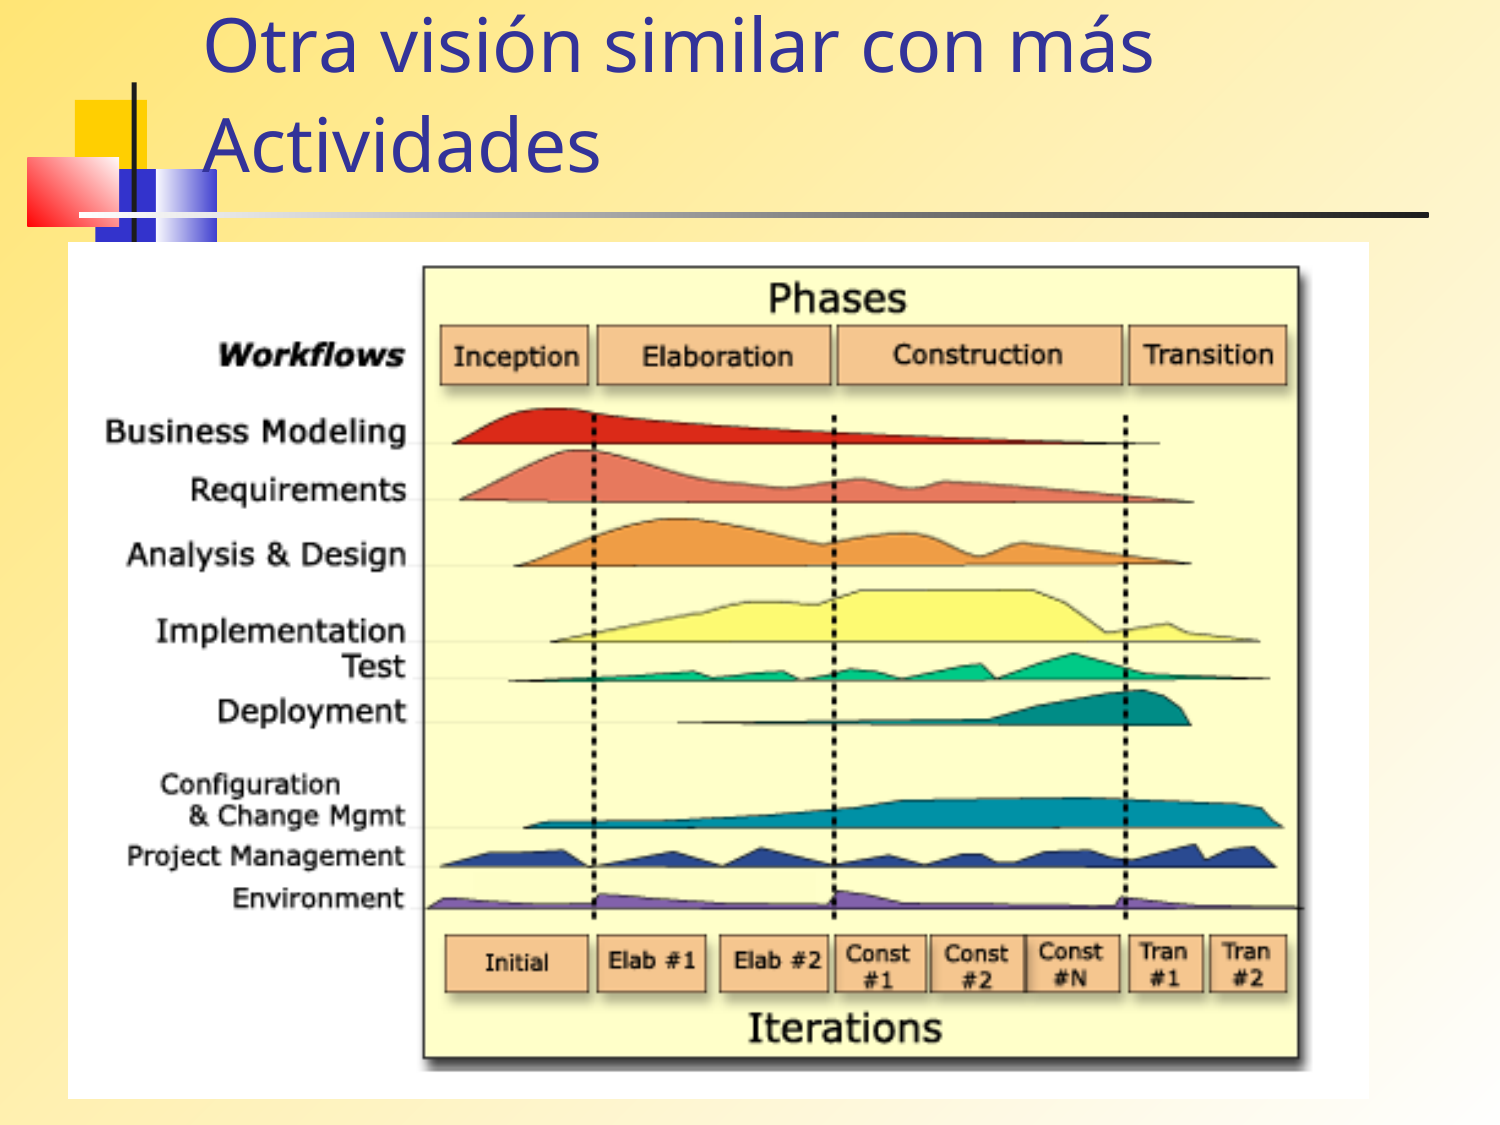

# Otra visión similar con más Actividades